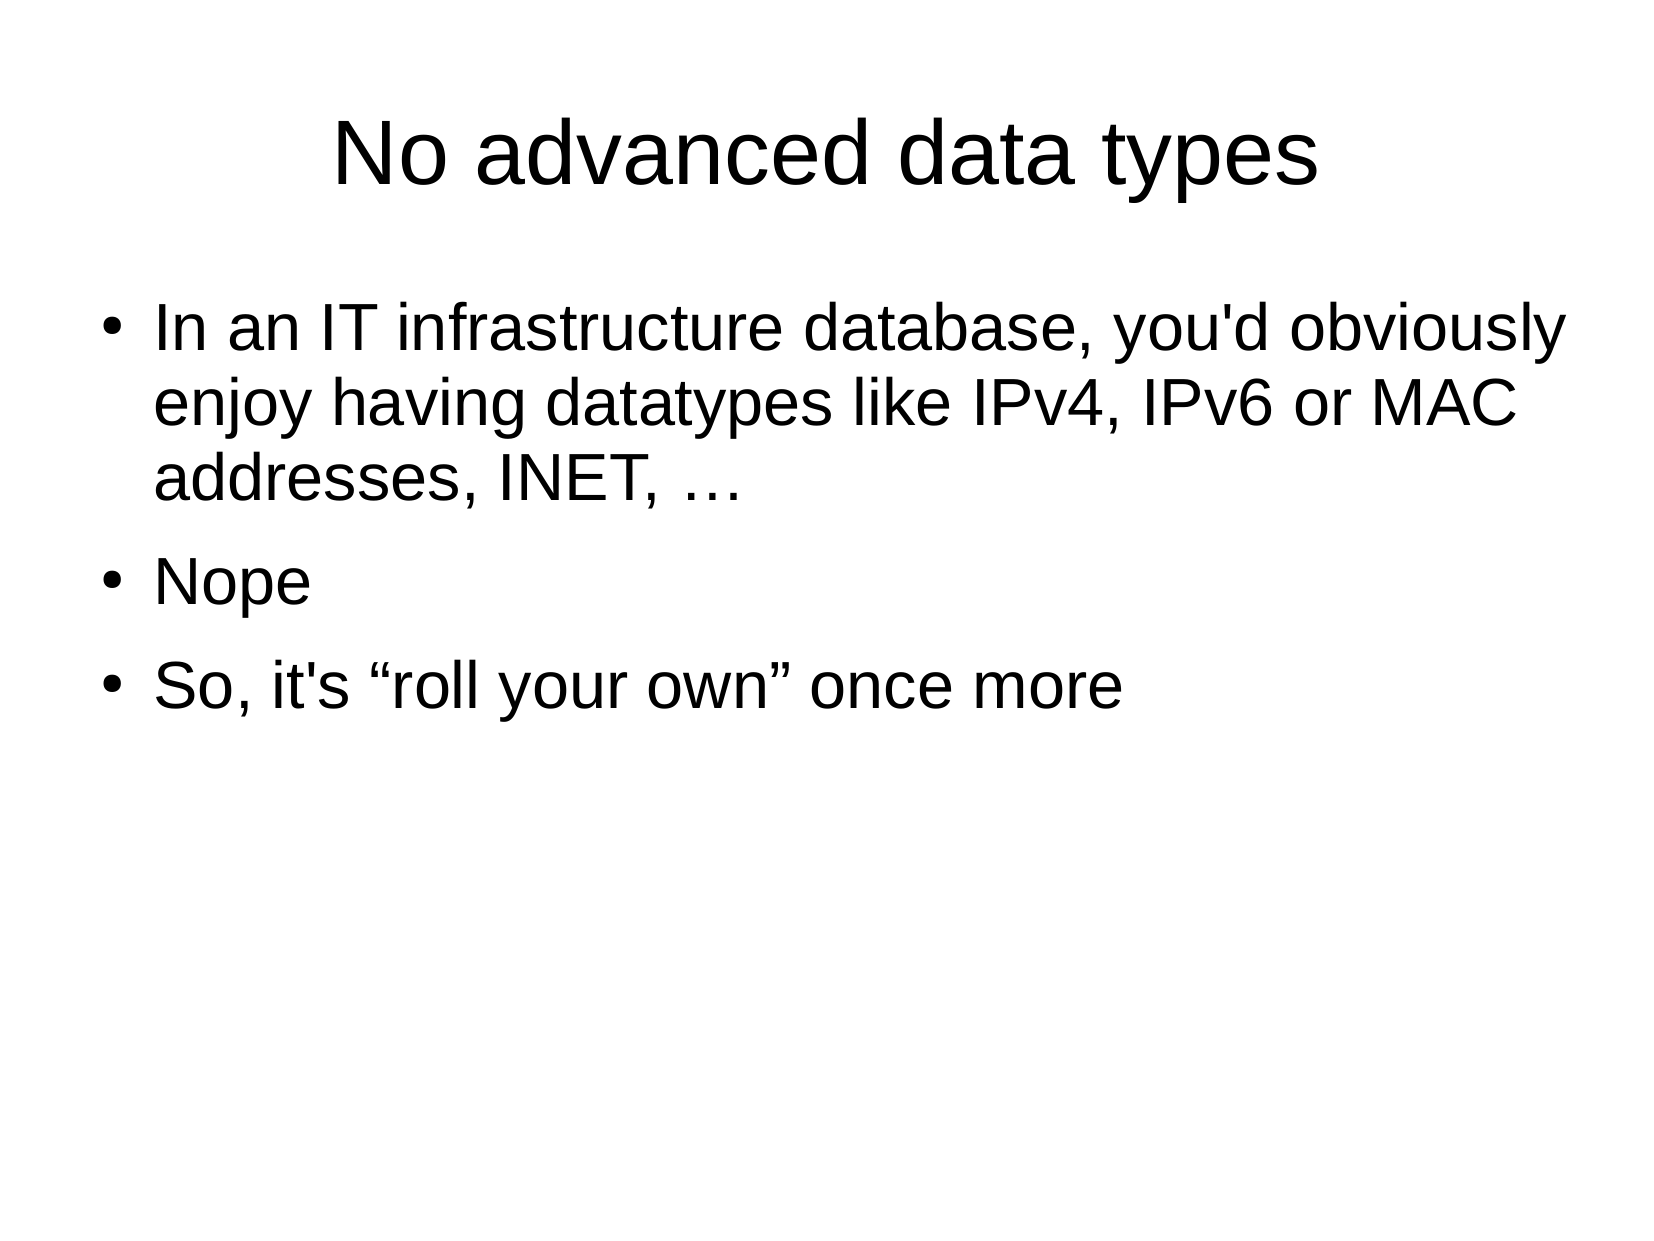

# No advanced data types
In an IT infrastructure database, you'd obviously enjoy having datatypes like IPv4, IPv6 or MAC addresses, INET, …
Nope
So, it's “roll your own” once more